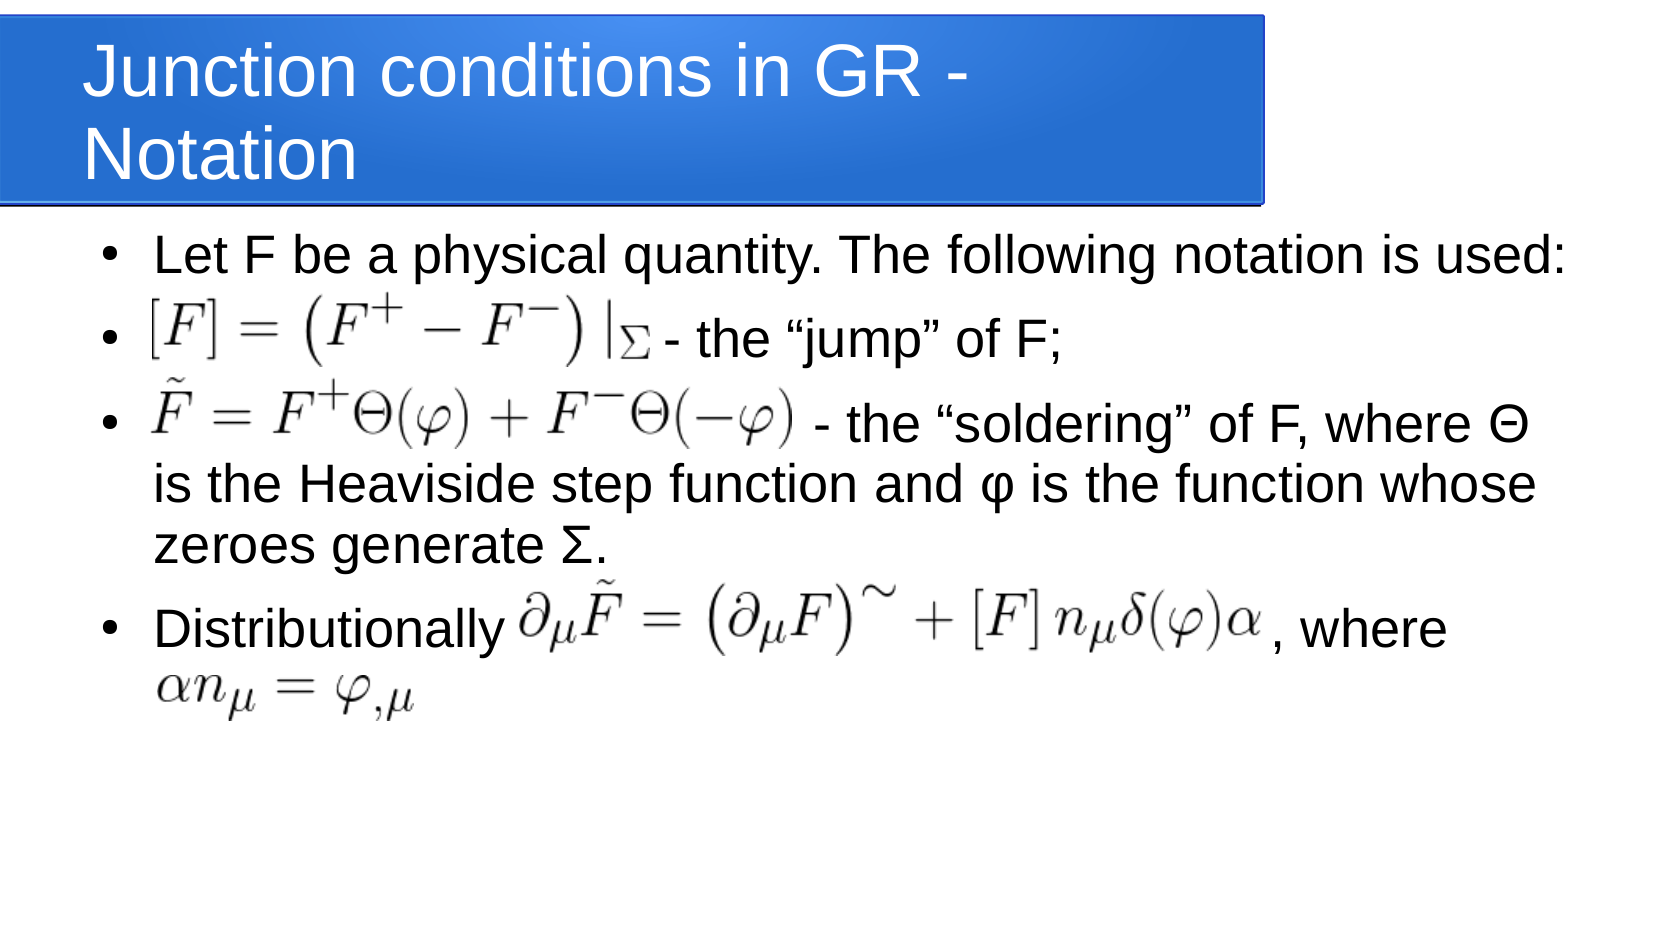

# Junction conditions in GR - Notation
Let F be a physical quantity. The following notation is used:
 - the “jump” of F;
 - the “soldering” of F, where Θ is the Heaviside step function and φ is the function whose zeroes generate Σ.
Distributionally , where